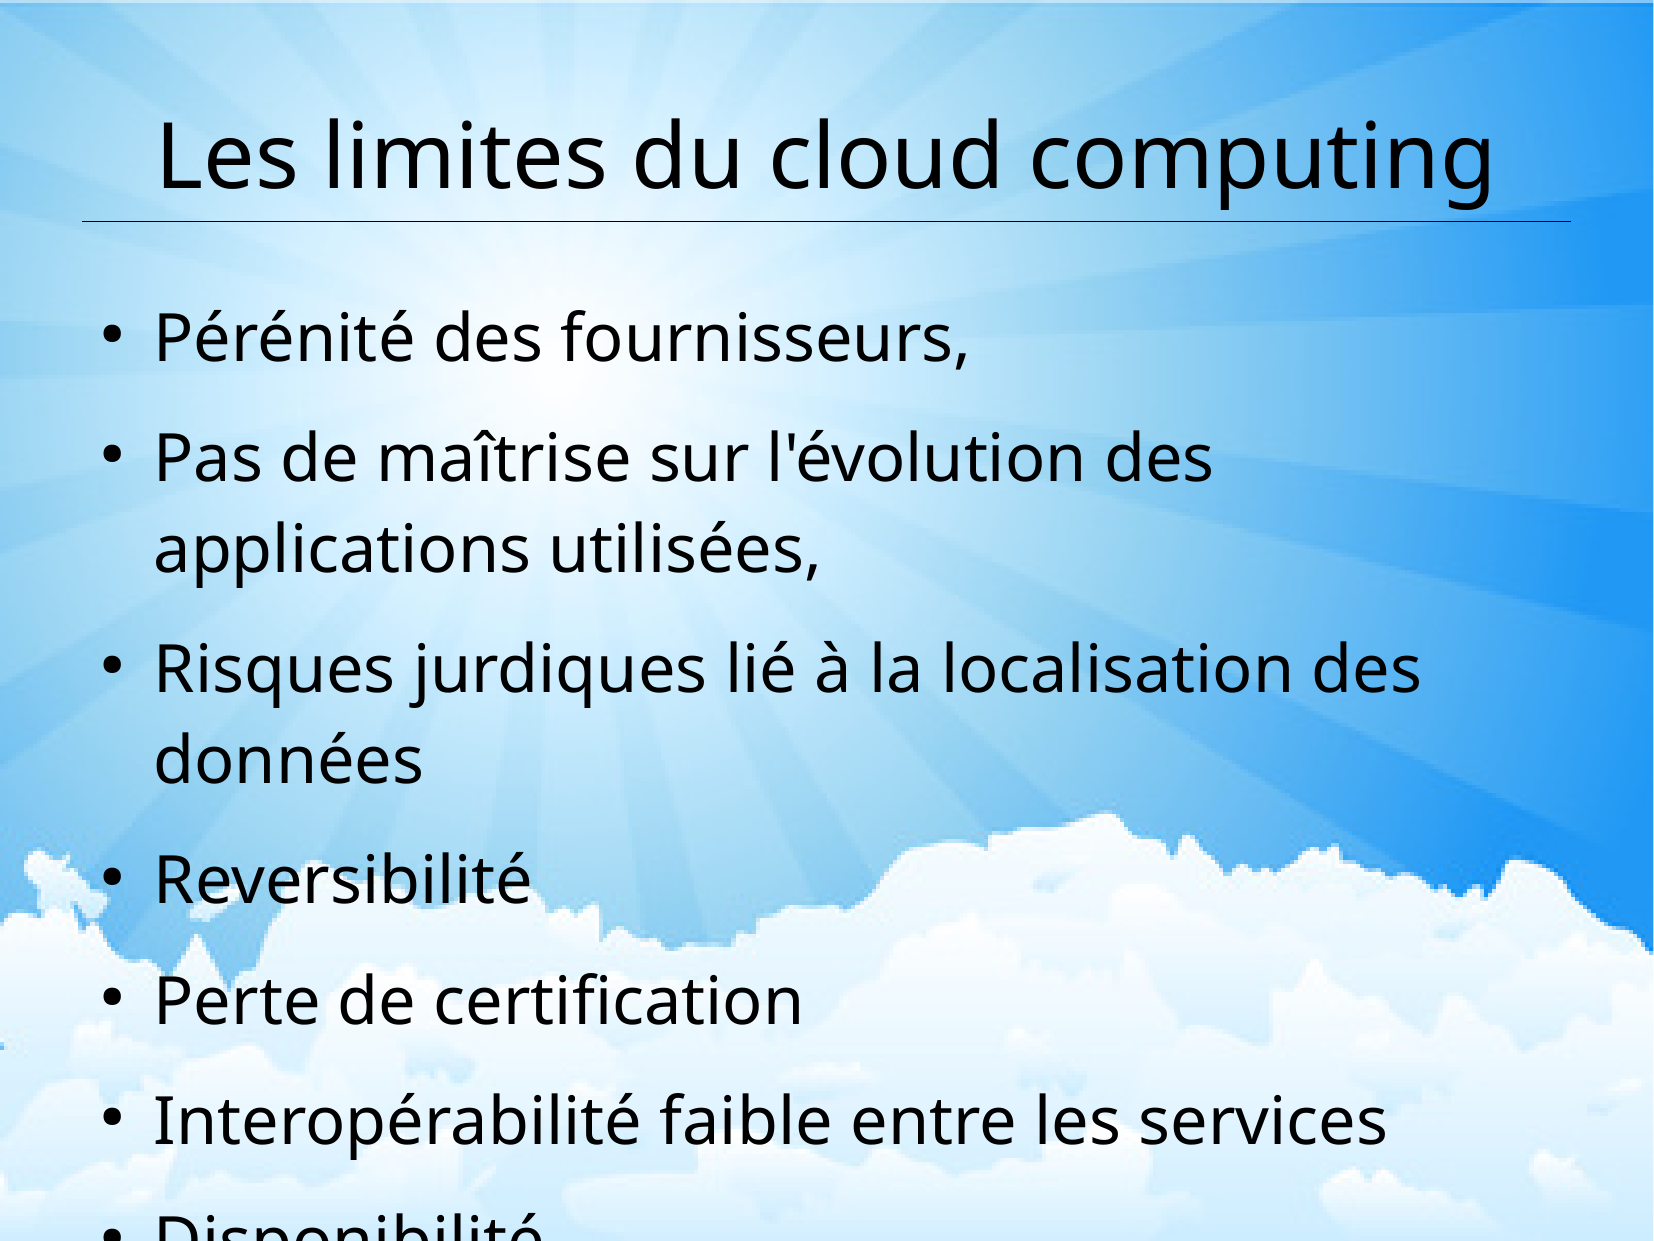

# Les limites du cloud computing
Pérénité des fournisseurs,
Pas de maîtrise sur l'évolution des applications utilisées,
Risques jurdiques lié à la localisation des données
Reversibilité
Perte de certification
Interopérabilité faible entre les services
Disponibilité